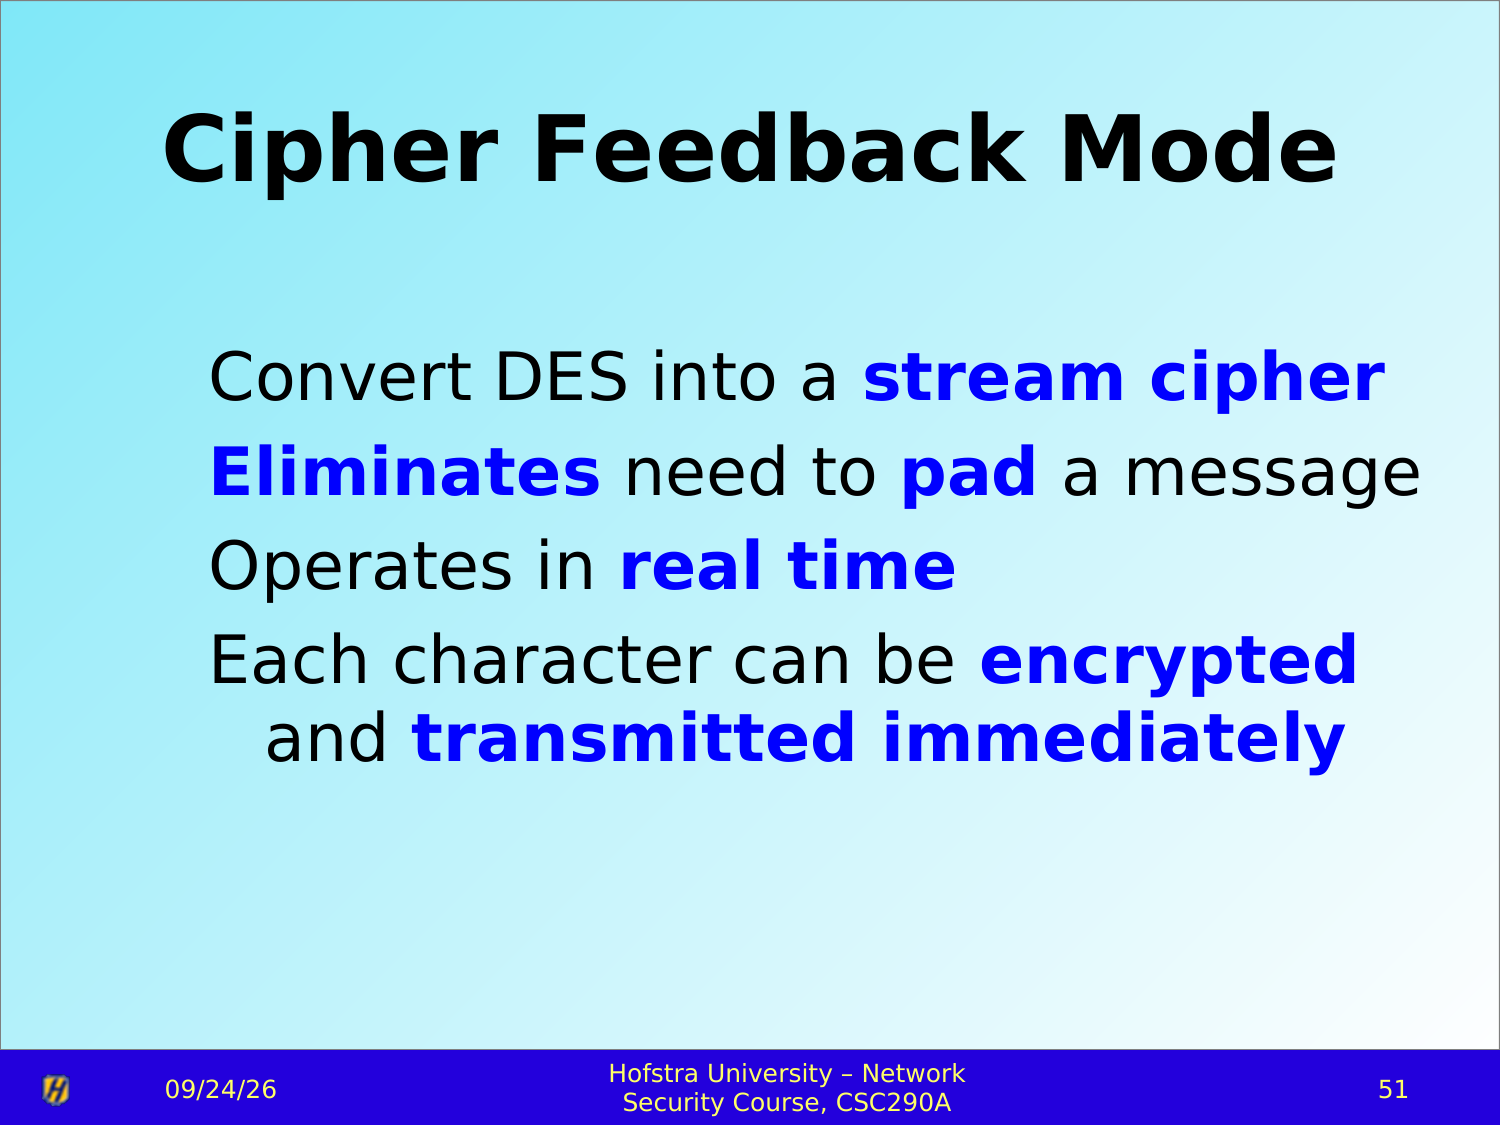

# Cipher Feedback Mode
Convert DES into a stream cipher
Eliminates need to pad a message
Operates in real time
Each character can be encrypted and transmitted immediately
51